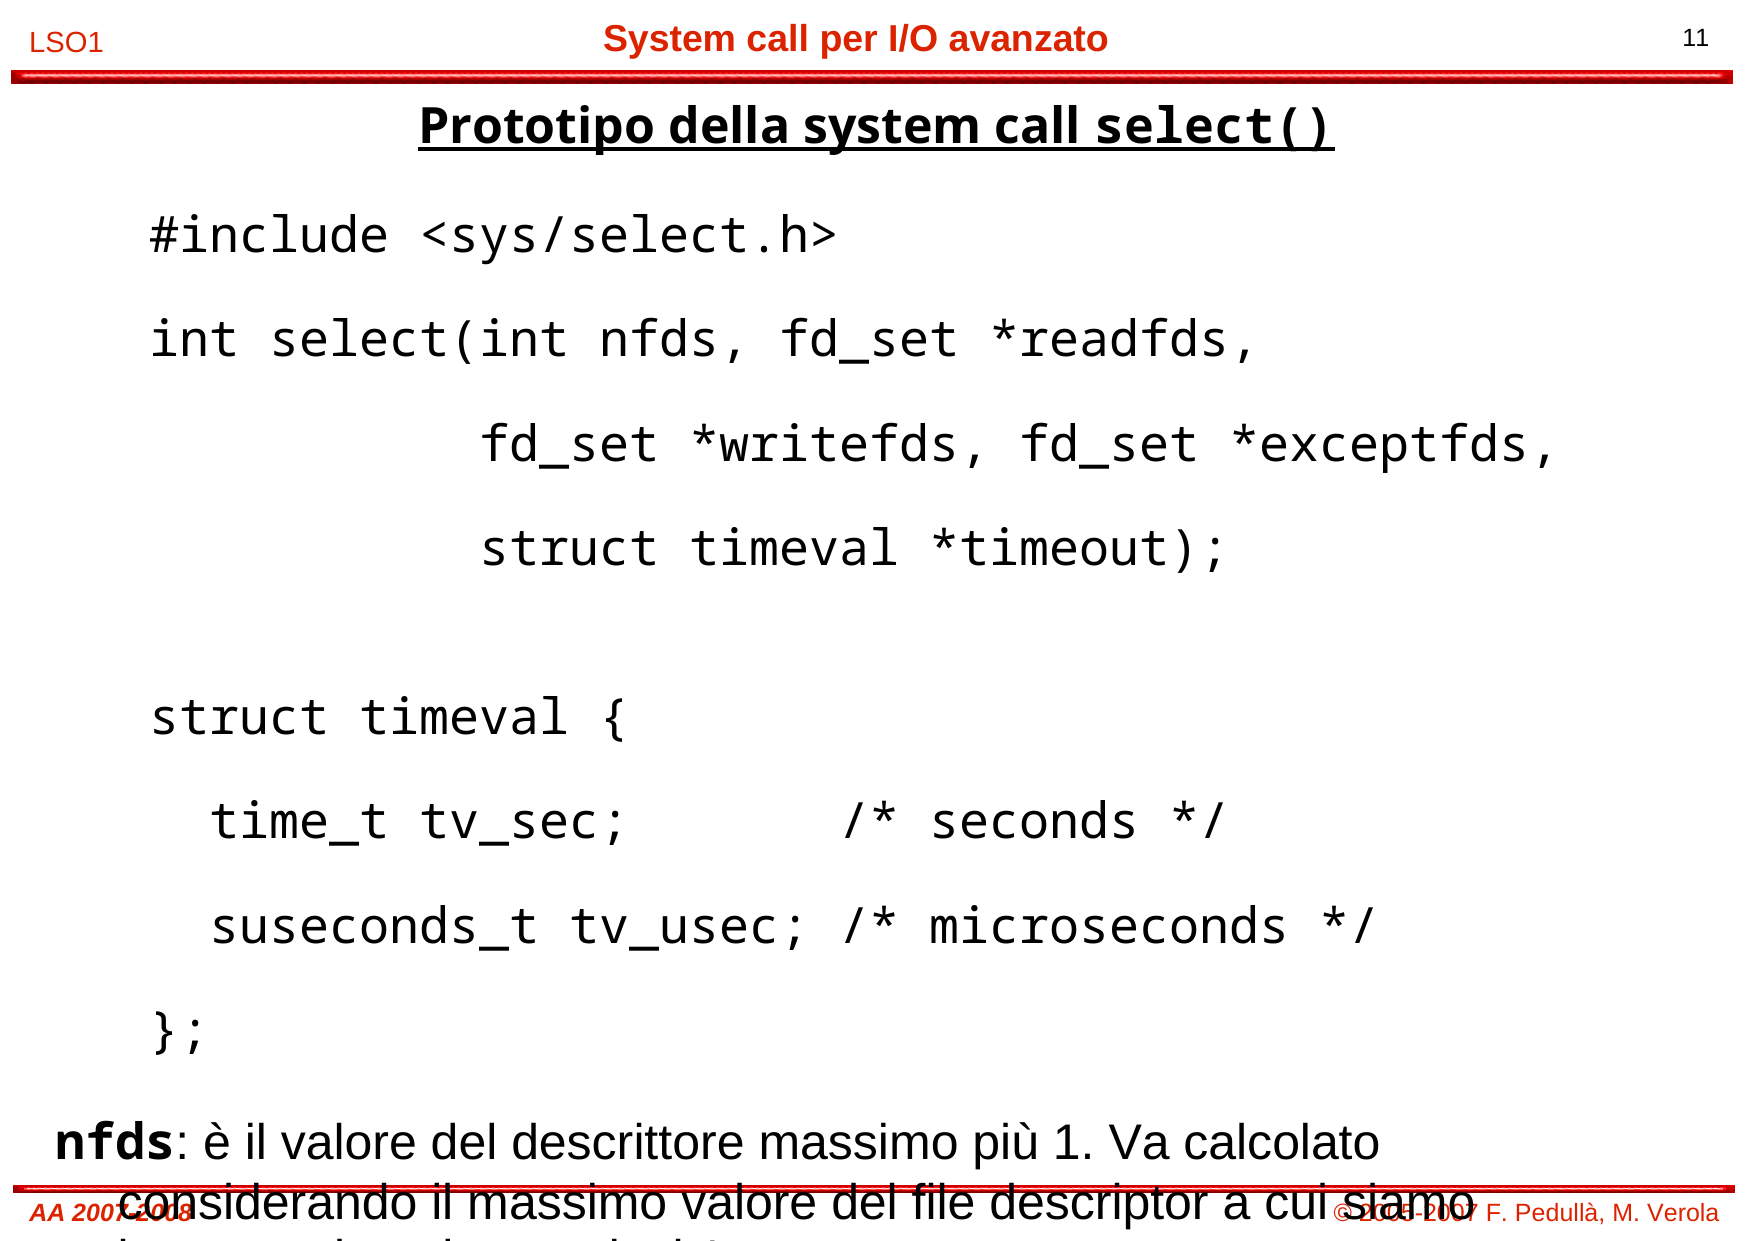

# Prototipo della system call select()
#include <sys/select.h>
int select(int nfds, fd_set *readfds,
 fd_set *writefds, fd_set *exceptfds,
 struct timeval *timeout);
struct timeval {
 time_t tv_sec; /* seconds */
 suseconds_t tv_usec; /* microseconds */
};
nfds: è il valore del descrittore massimo più 1. Va calcolato considerando il massimo valore del file descriptor a cui siamo interessati aggiungendoci 1.